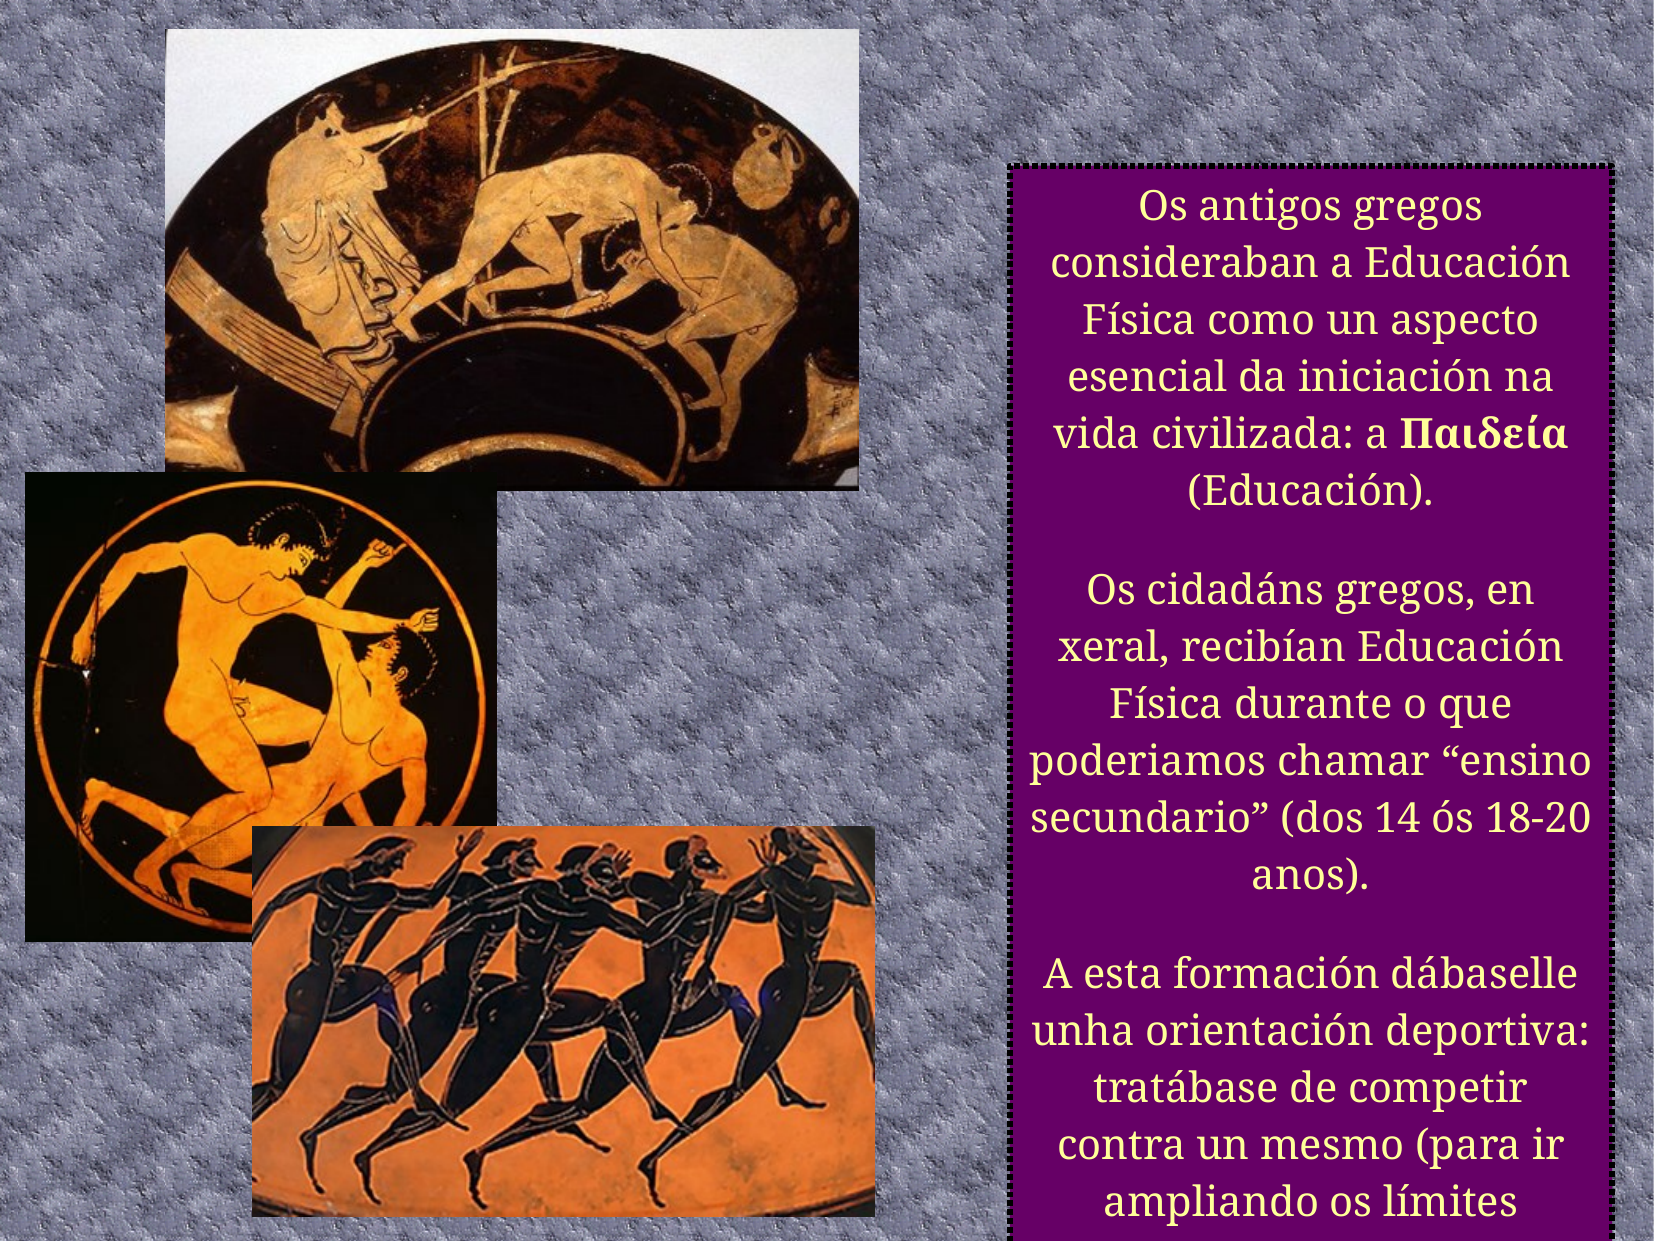

Os antigos gregos consideraban a Educación Física como un aspecto esencial da iniciación na vida civilizada: a Παιδεία (Educación).
Os cidadáns gregos, en xeral, recibían Educación Física durante o que poderiamos chamar “ensino secundario” (dos 14 ós 18-20 anos).
A esta formación dábaselle unha orientación deportiva: tratábase de competir contra un mesmo (para ir ampliando os límites persoais) e contra os demais, mantendo un comportamento nobre.